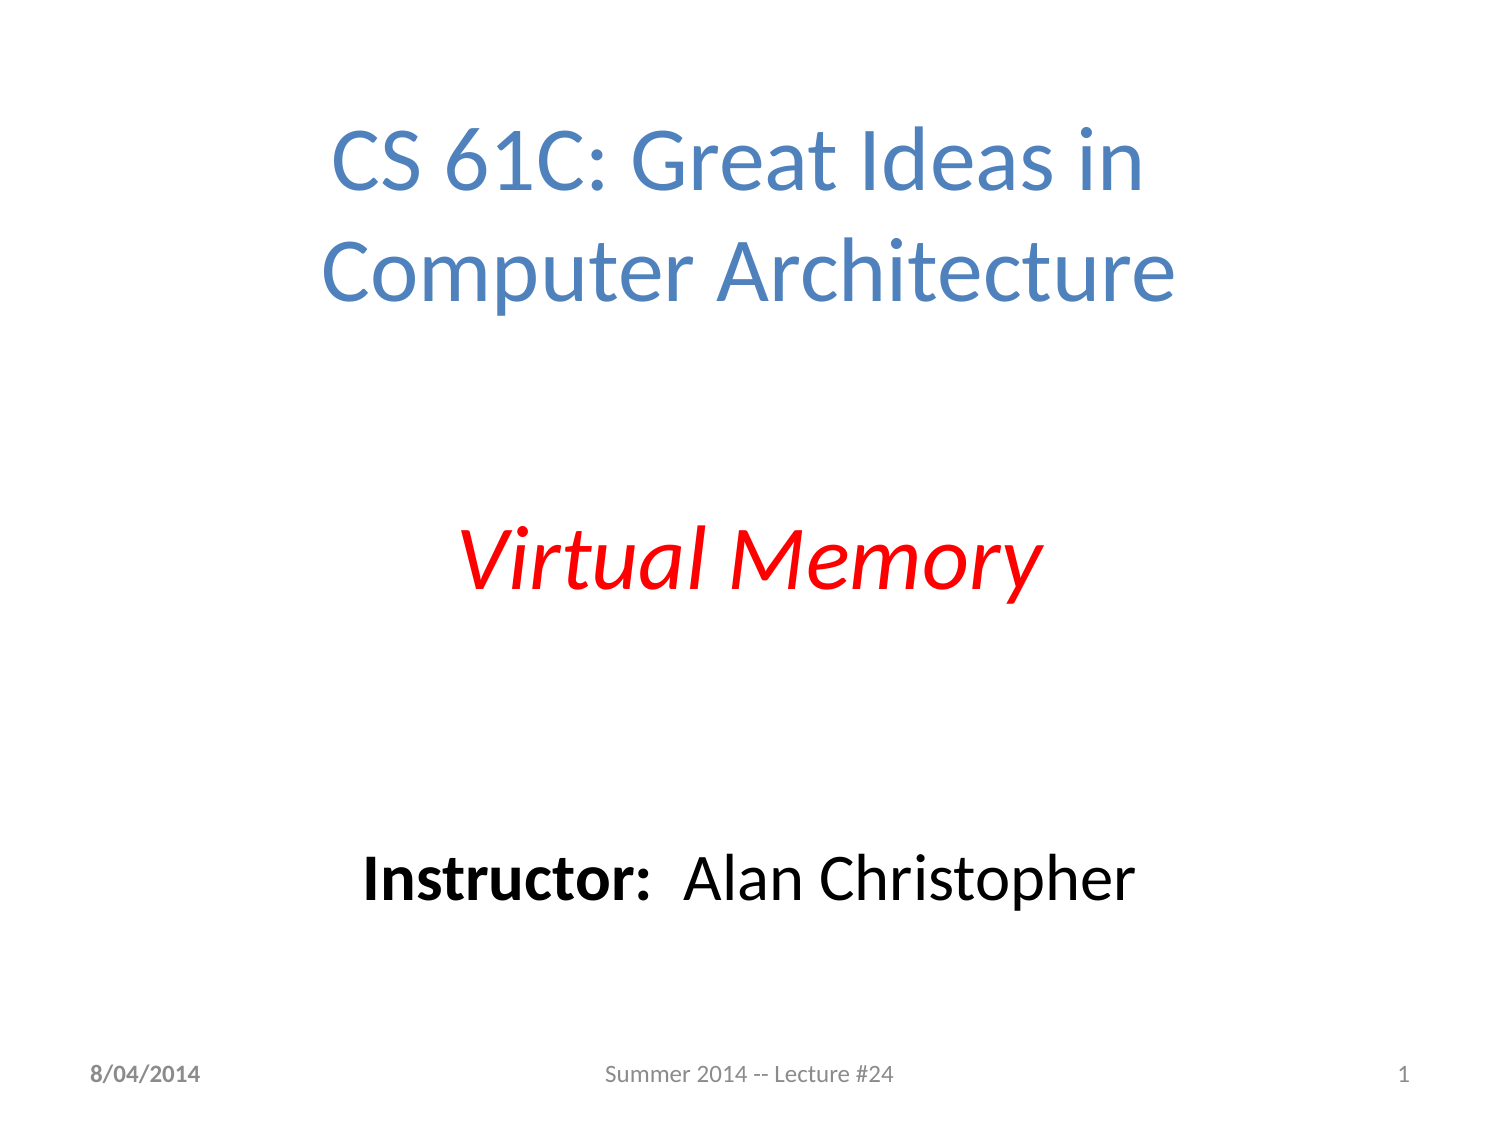

CS 61C: Great Ideas in
Computer Architecture
Virtual Memory
# Instructor: Alan Christopher
8/04/2014
Summer 2014 -- Lecture #24